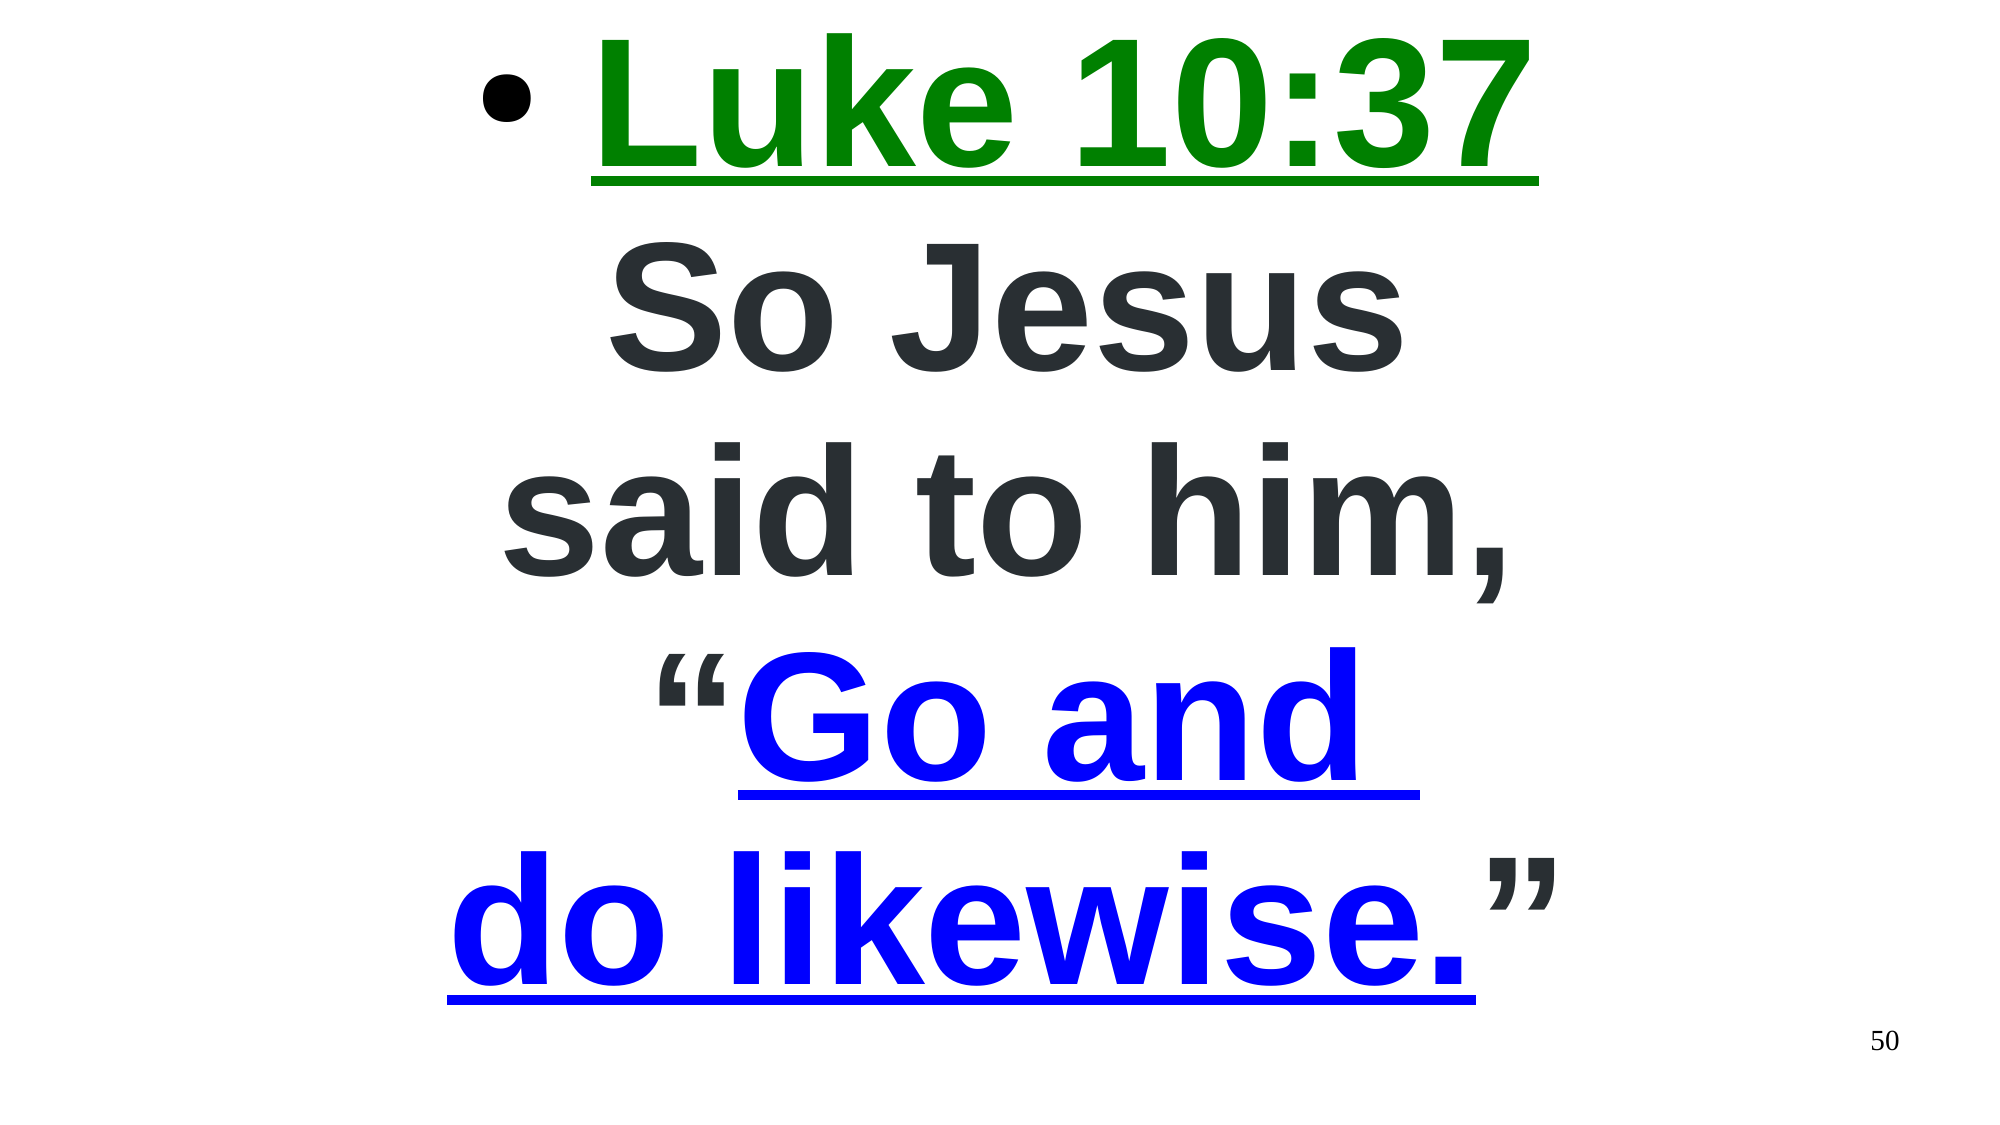

# Luke 10:37 So Jesus said to him, “Go and do likewise.”
50